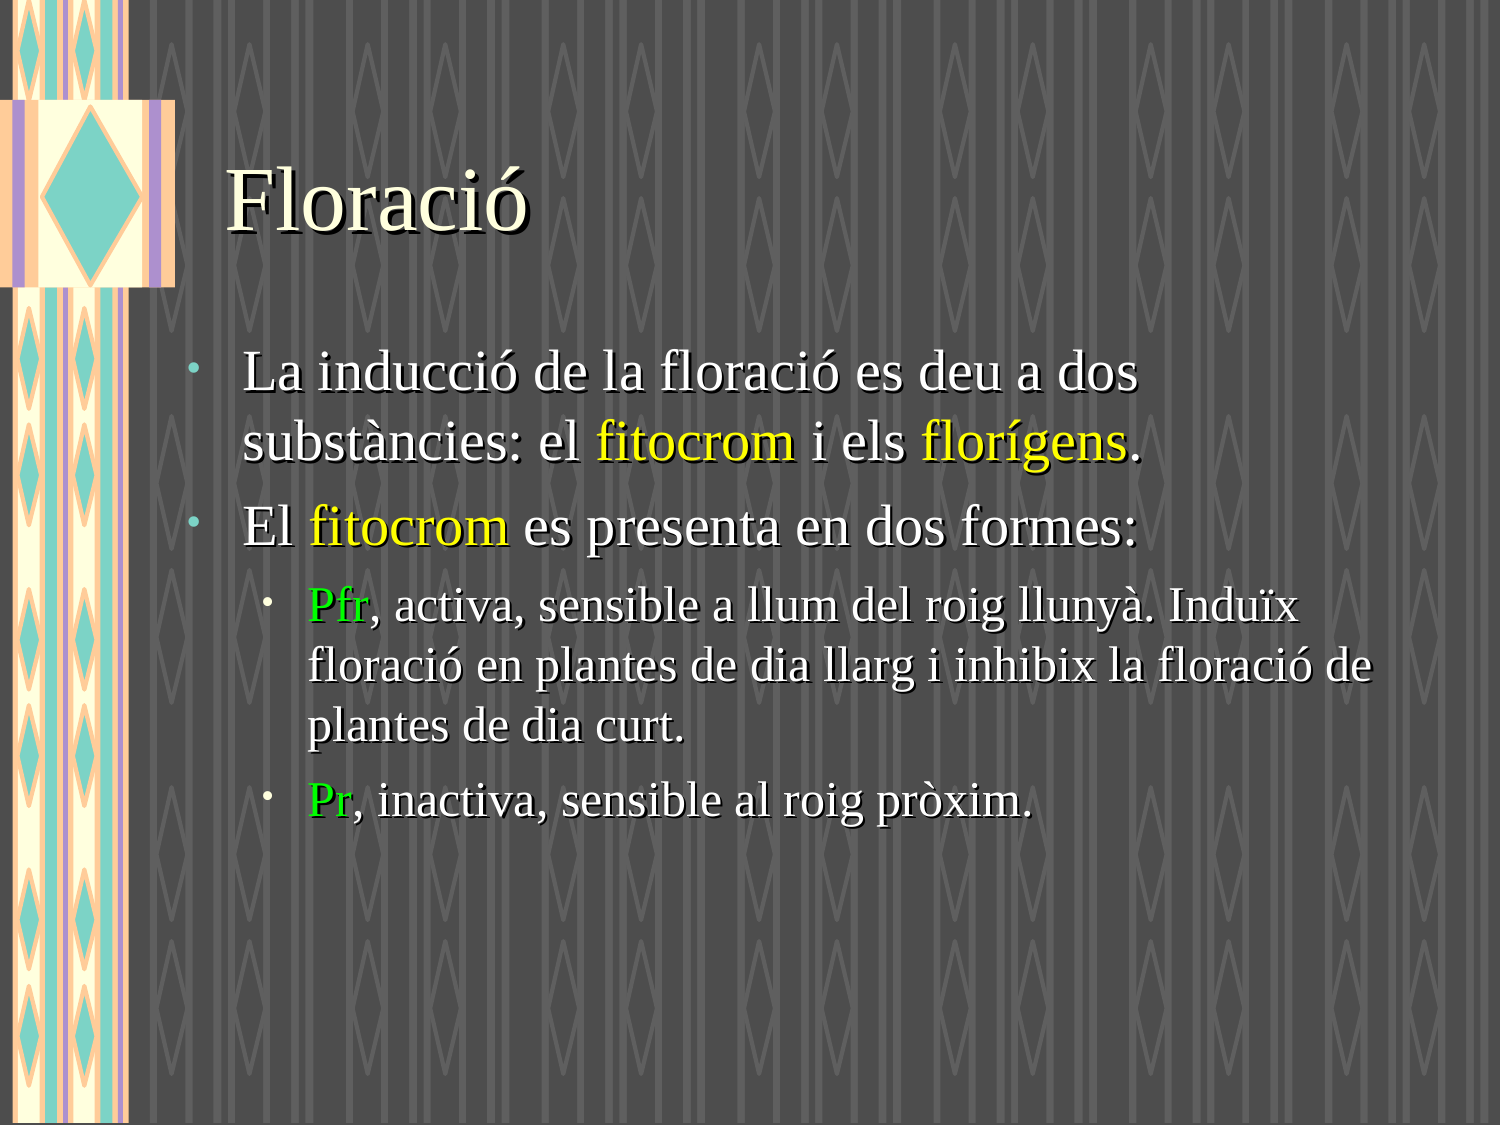

# Floració
La inducció de la floració es deu a dos substàncies: el fitocrom i els florígens.
El fitocrom es presenta en dos formes:
Pfr, activa, sensible a llum del roig llunyà. Induïx floració en plantes de dia llarg i inhibix la floració de plantes de dia curt.
Pr, inactiva, sensible al roig pròxim.